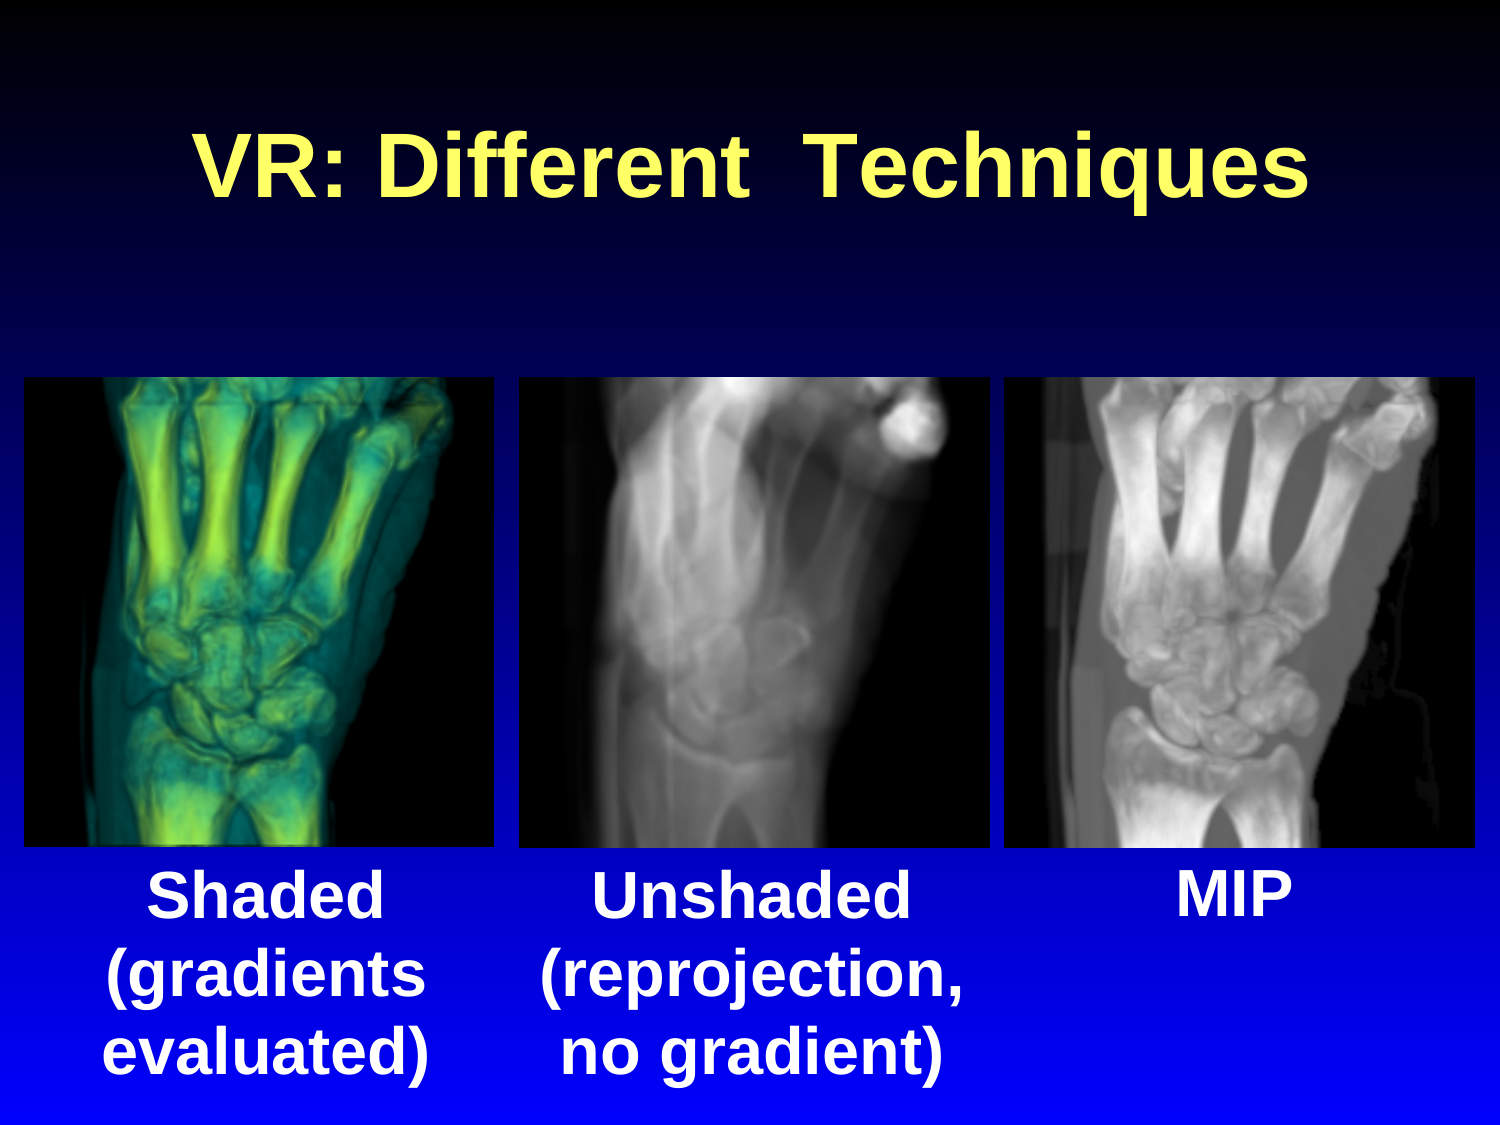

# VR: Different Techniques
MIP
Shaded
(gradients evaluated)
Unshaded
(reprojection,no gradient)